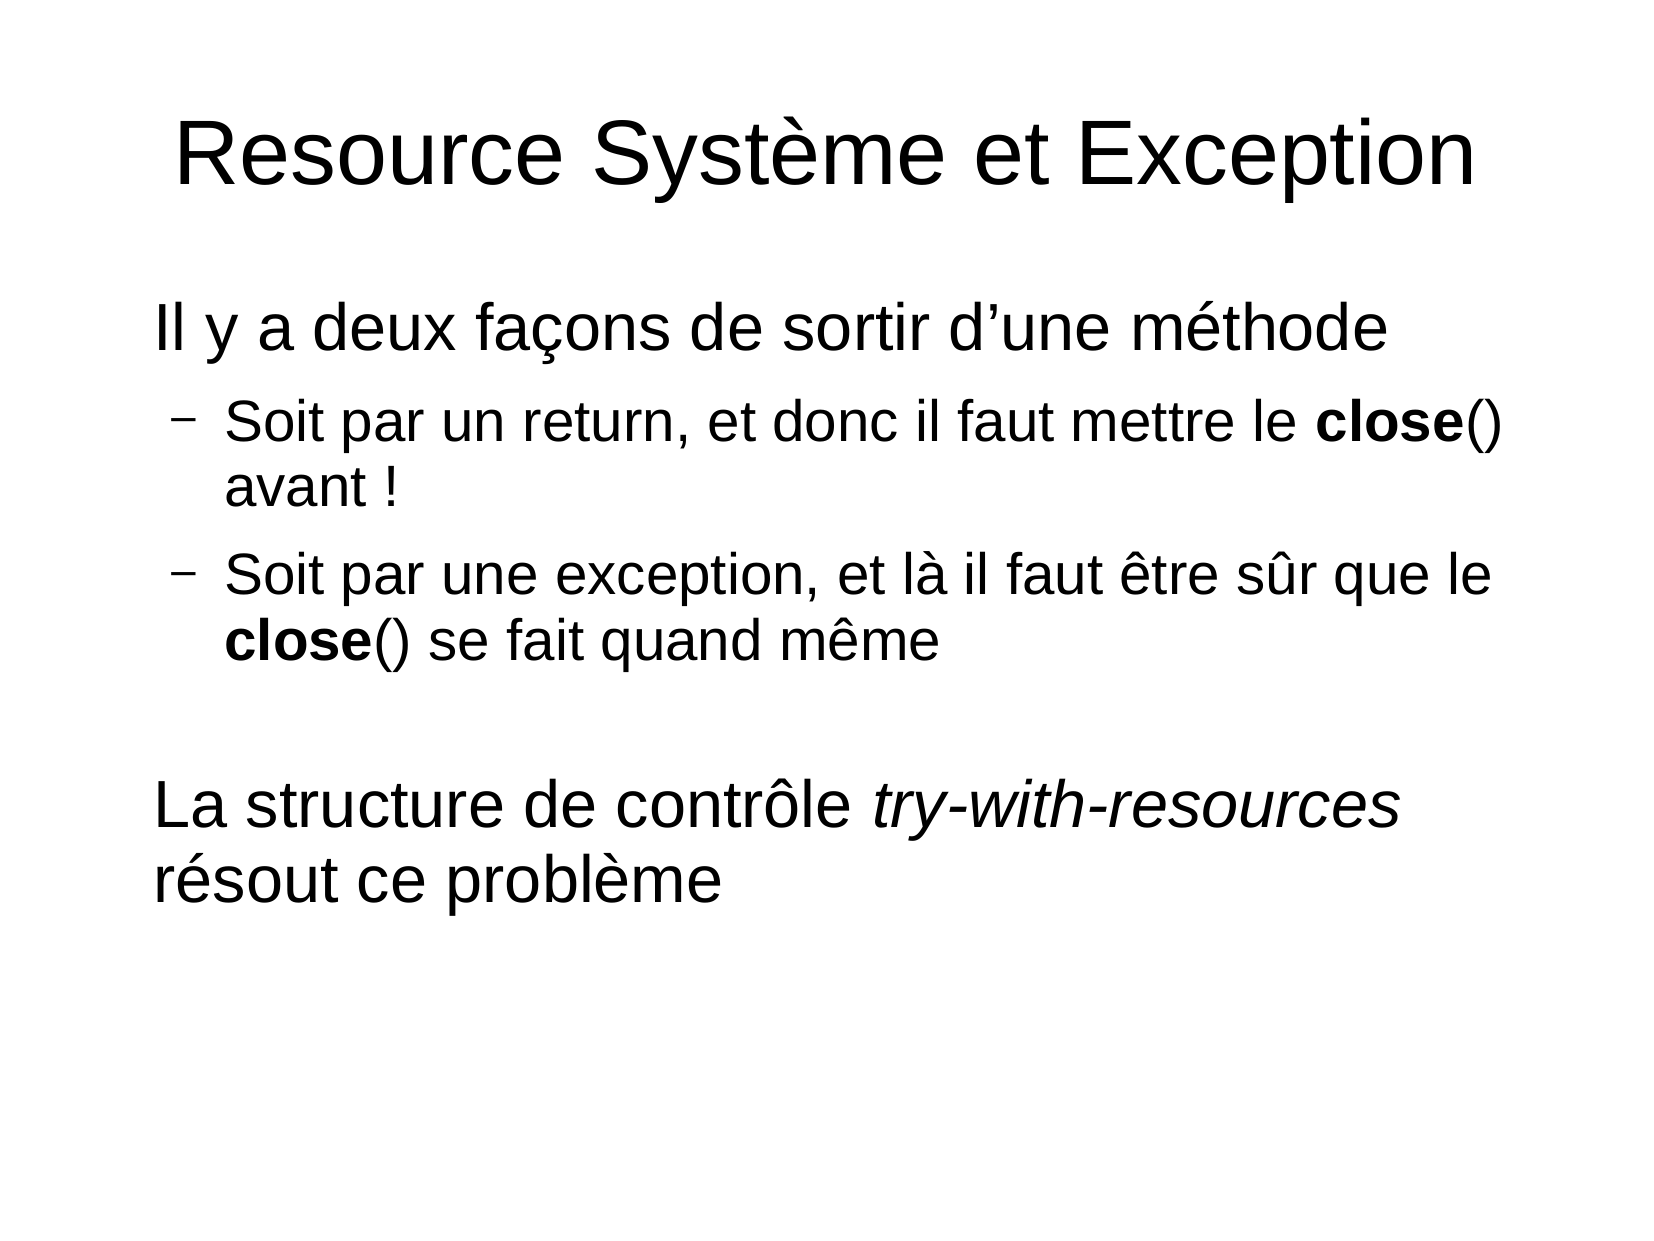

# Resource Système et Exception
Il y a deux façons de sortir d’une méthode
Soit par un return, et donc il faut mettre le close() avant !
Soit par une exception, et là il faut être sûr que le close() se fait quand même
La structure de contrôle try-with-resources résout ce problème